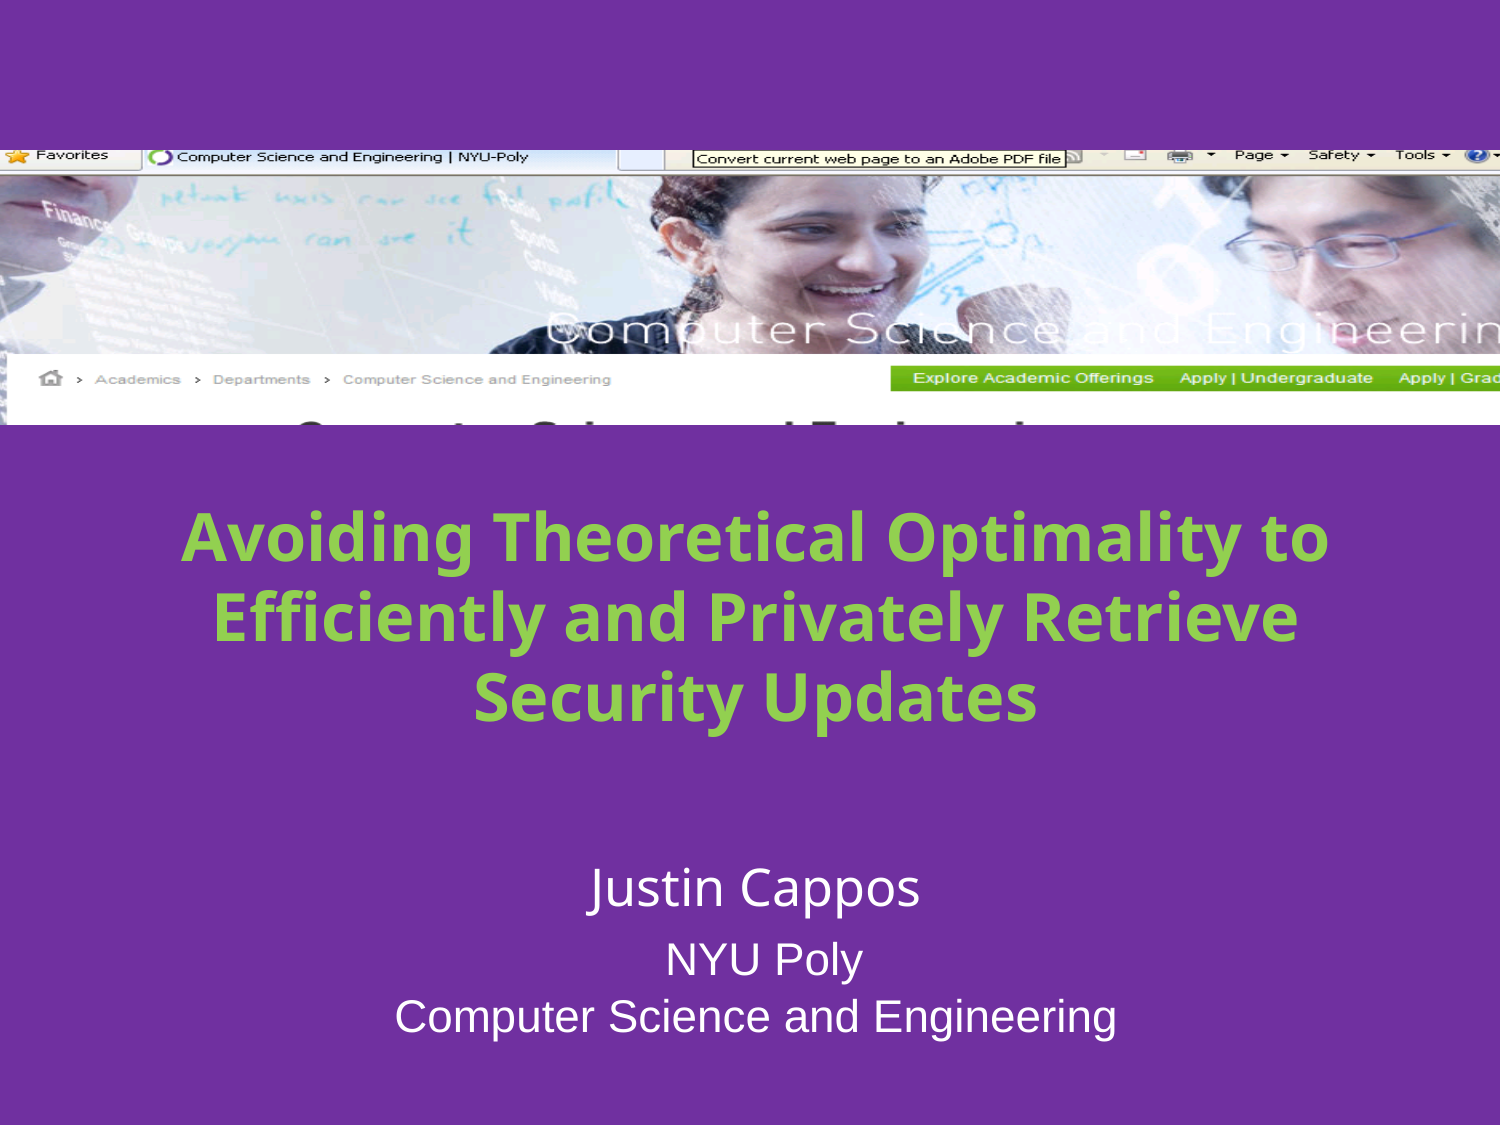

Avoiding Theoretical Optimality to Efficiently and Privately Retrieve Security Updates
Justin Cappos
 NYU Poly
Computer Science and Engineering